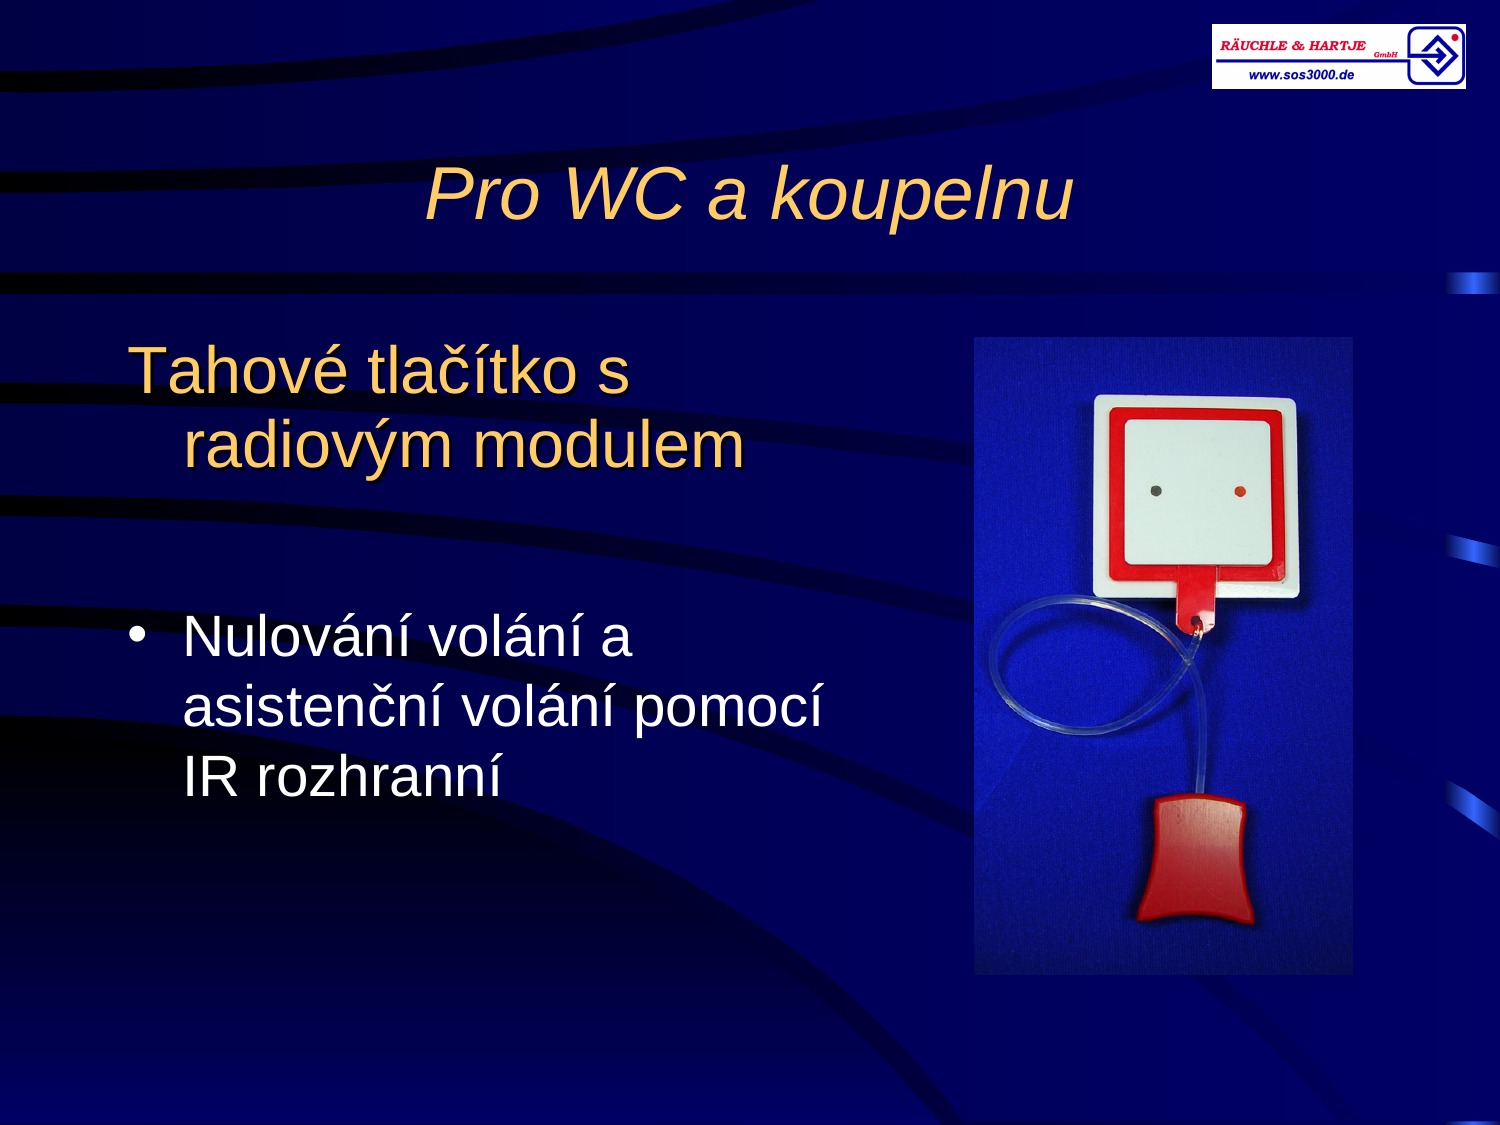

# Pro WC a koupelnu
Tahové tlačítko s radiovým modulem
Nulování volání a asistenční volání pomocí IR rozhranní